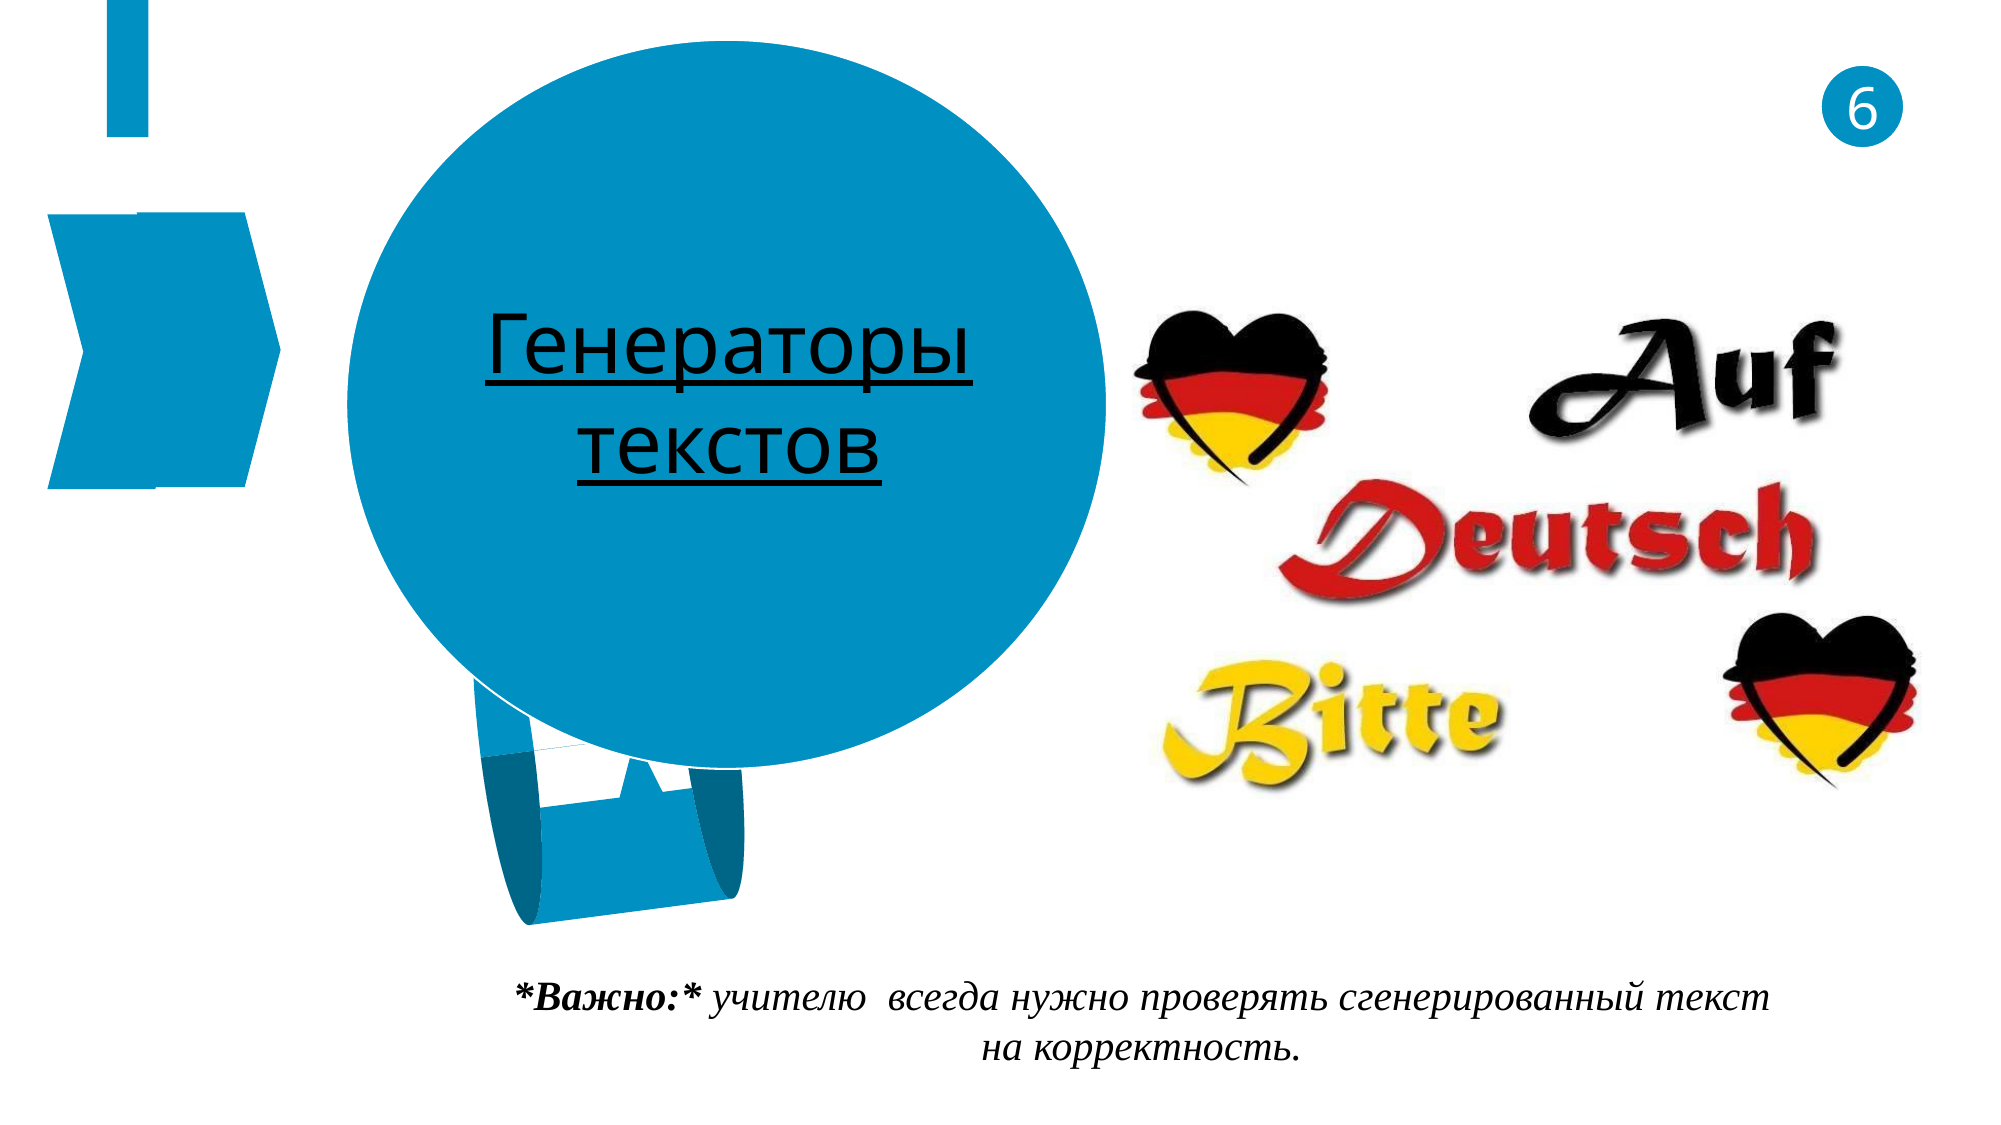

6
Генераторы текстов
 *Важно:* учителю всегда нужно проверять сгенерированный текст
на корректность.